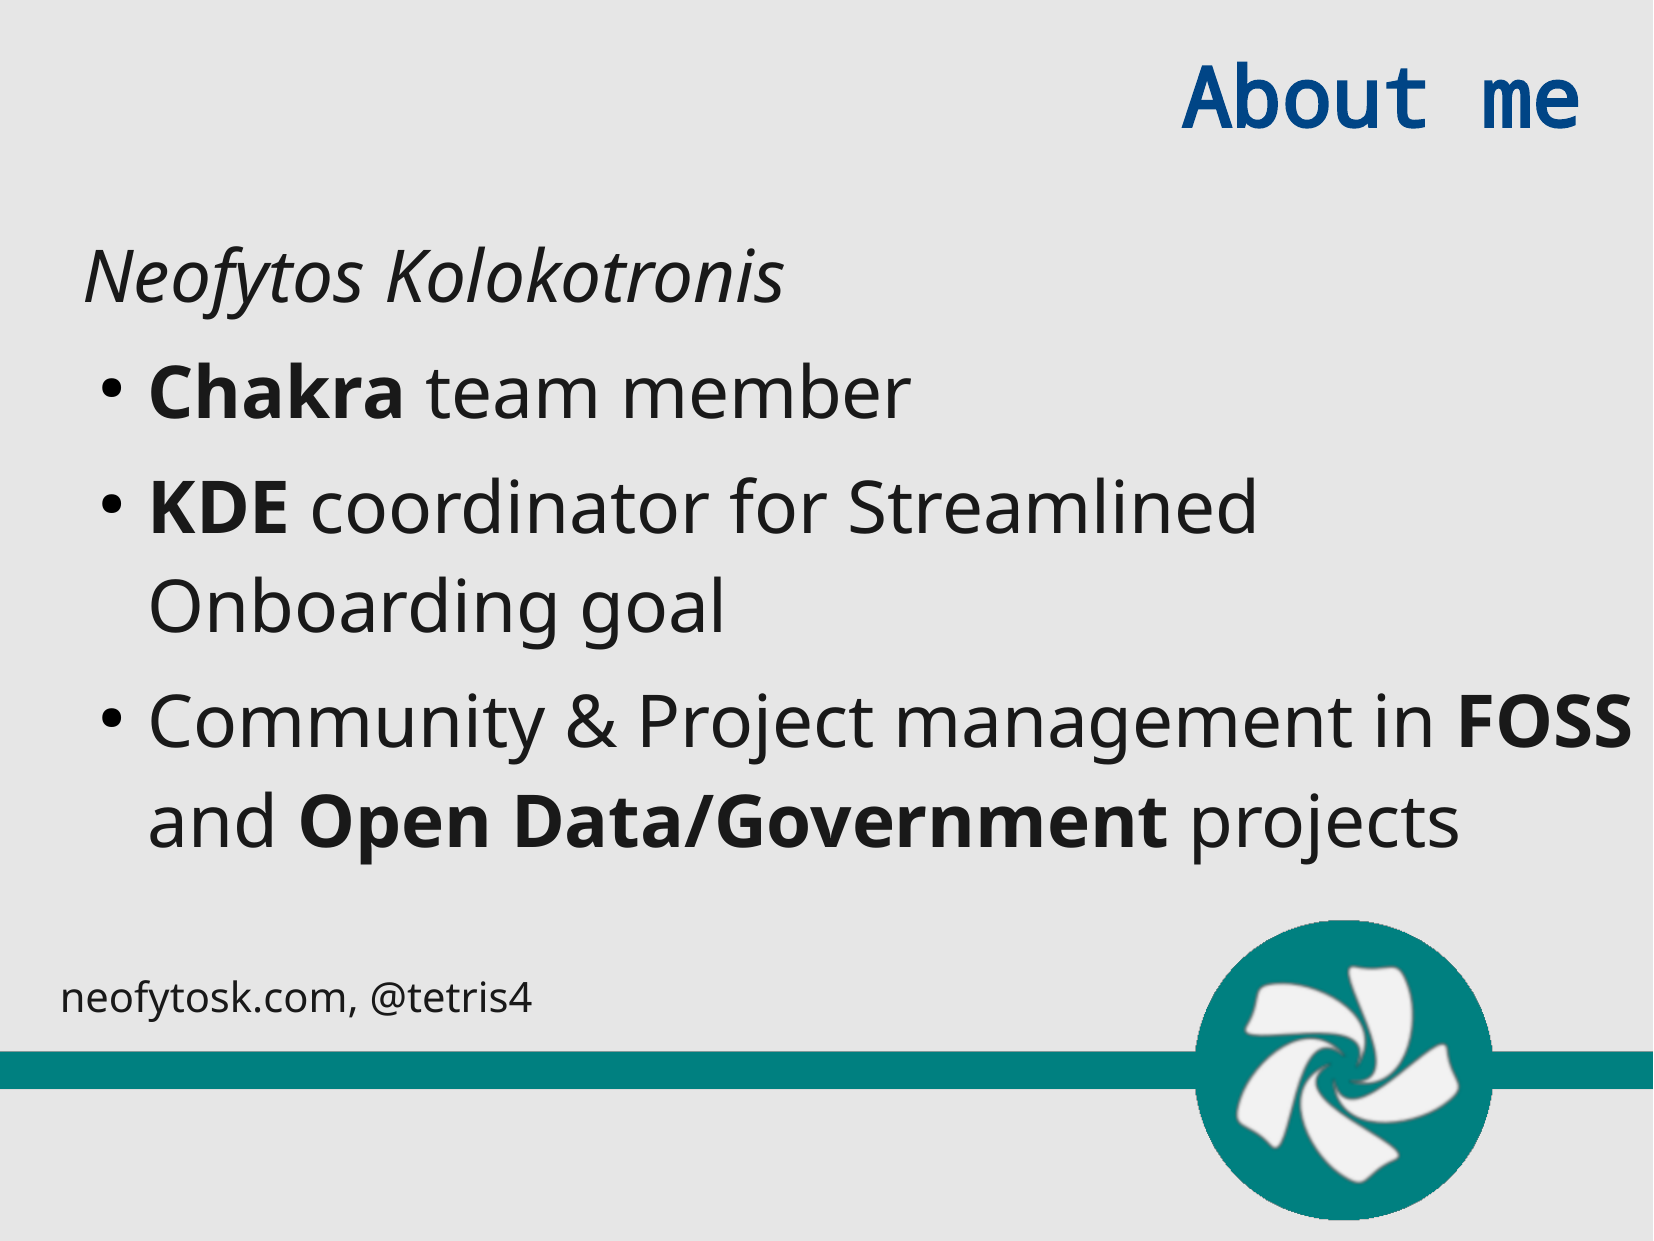

# About me
Neofytos Kolokotronis
Chakra team member
KDE coordinator for Streamlined Onboarding goal
Community & Project management in FOSS and Open Data/Government projects
neofytosk.com, @tetris4